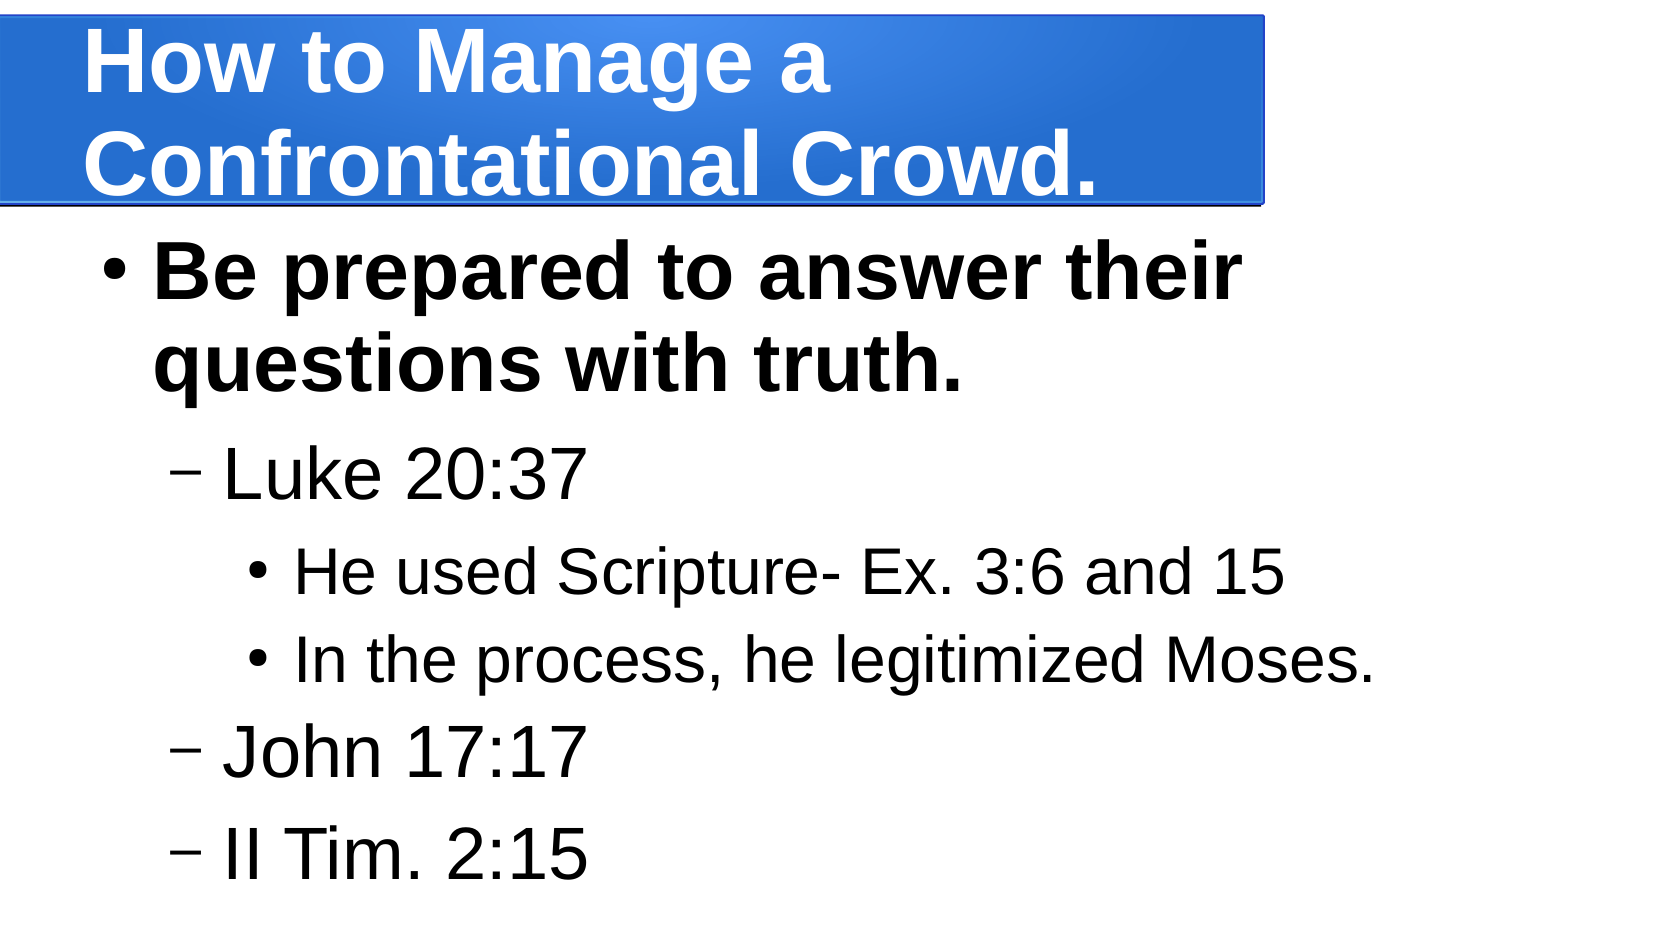

# How to Manage a Confrontational Crowd.
Be prepared to answer their questions with truth.
Luke 20:37
He used Scripture- Ex. 3:6 and 15
In the process, he legitimized Moses.
John 17:17
II Tim. 2:15